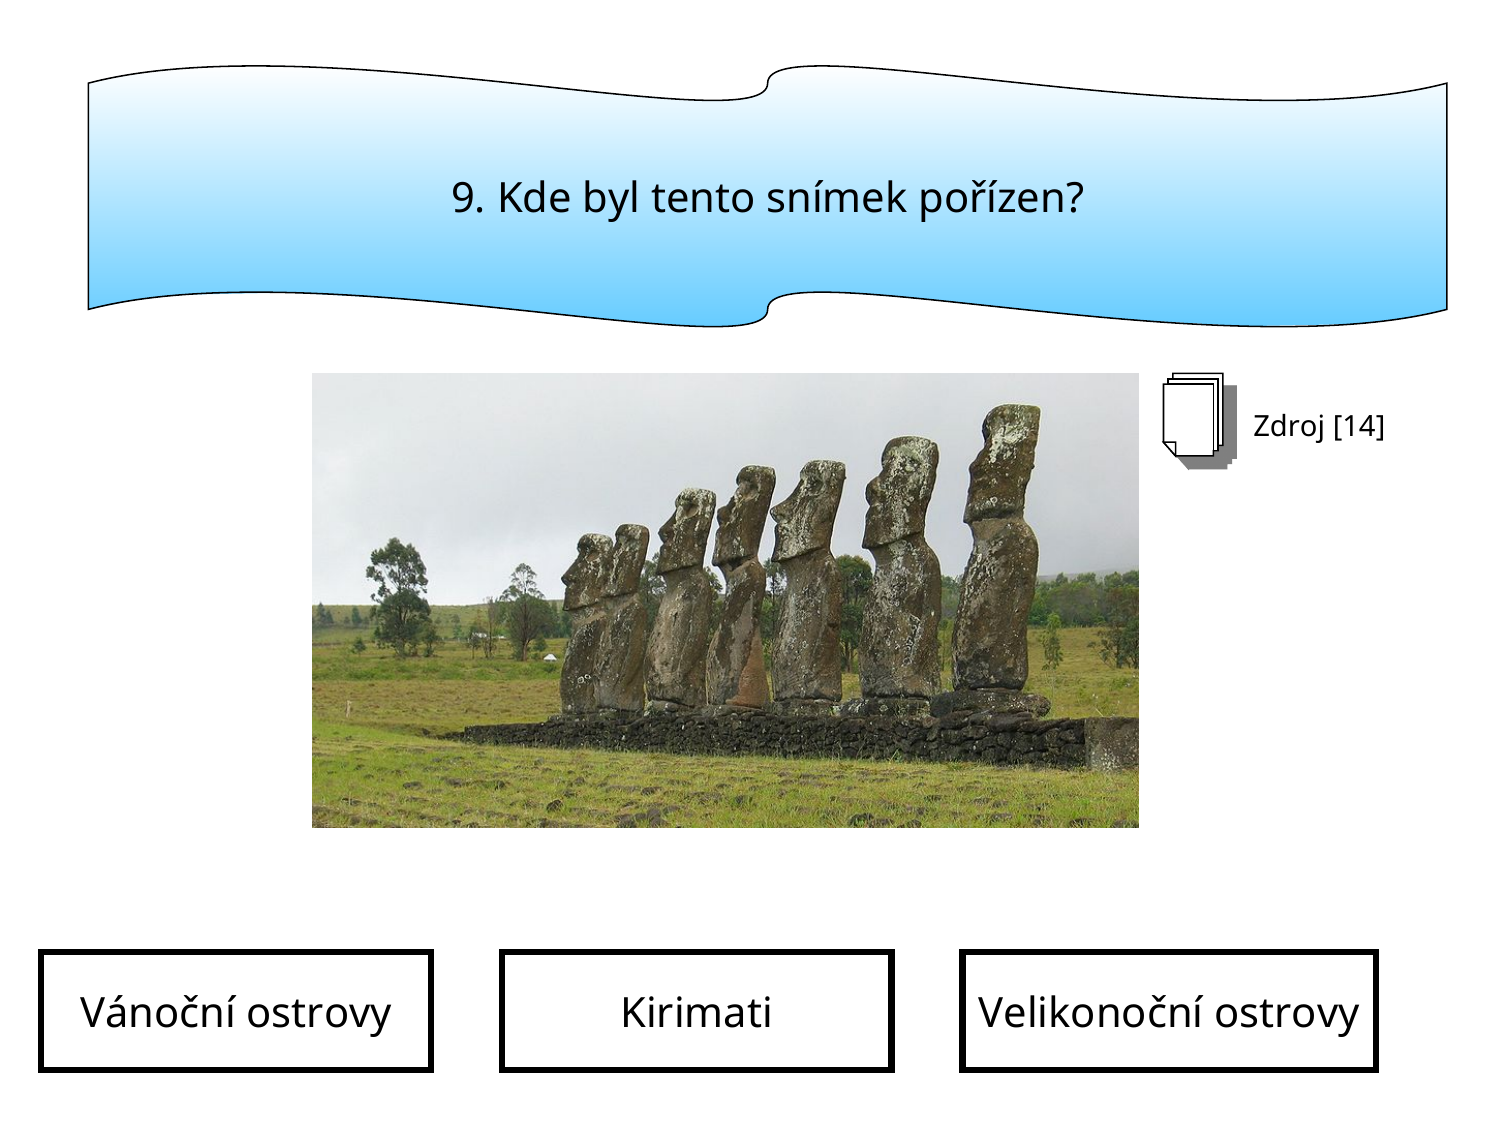

9. Kde byl tento snímek pořízen?
Zdroj [14]
Vánoční ostrovy
Kirimati
Velikonoční ostrovy